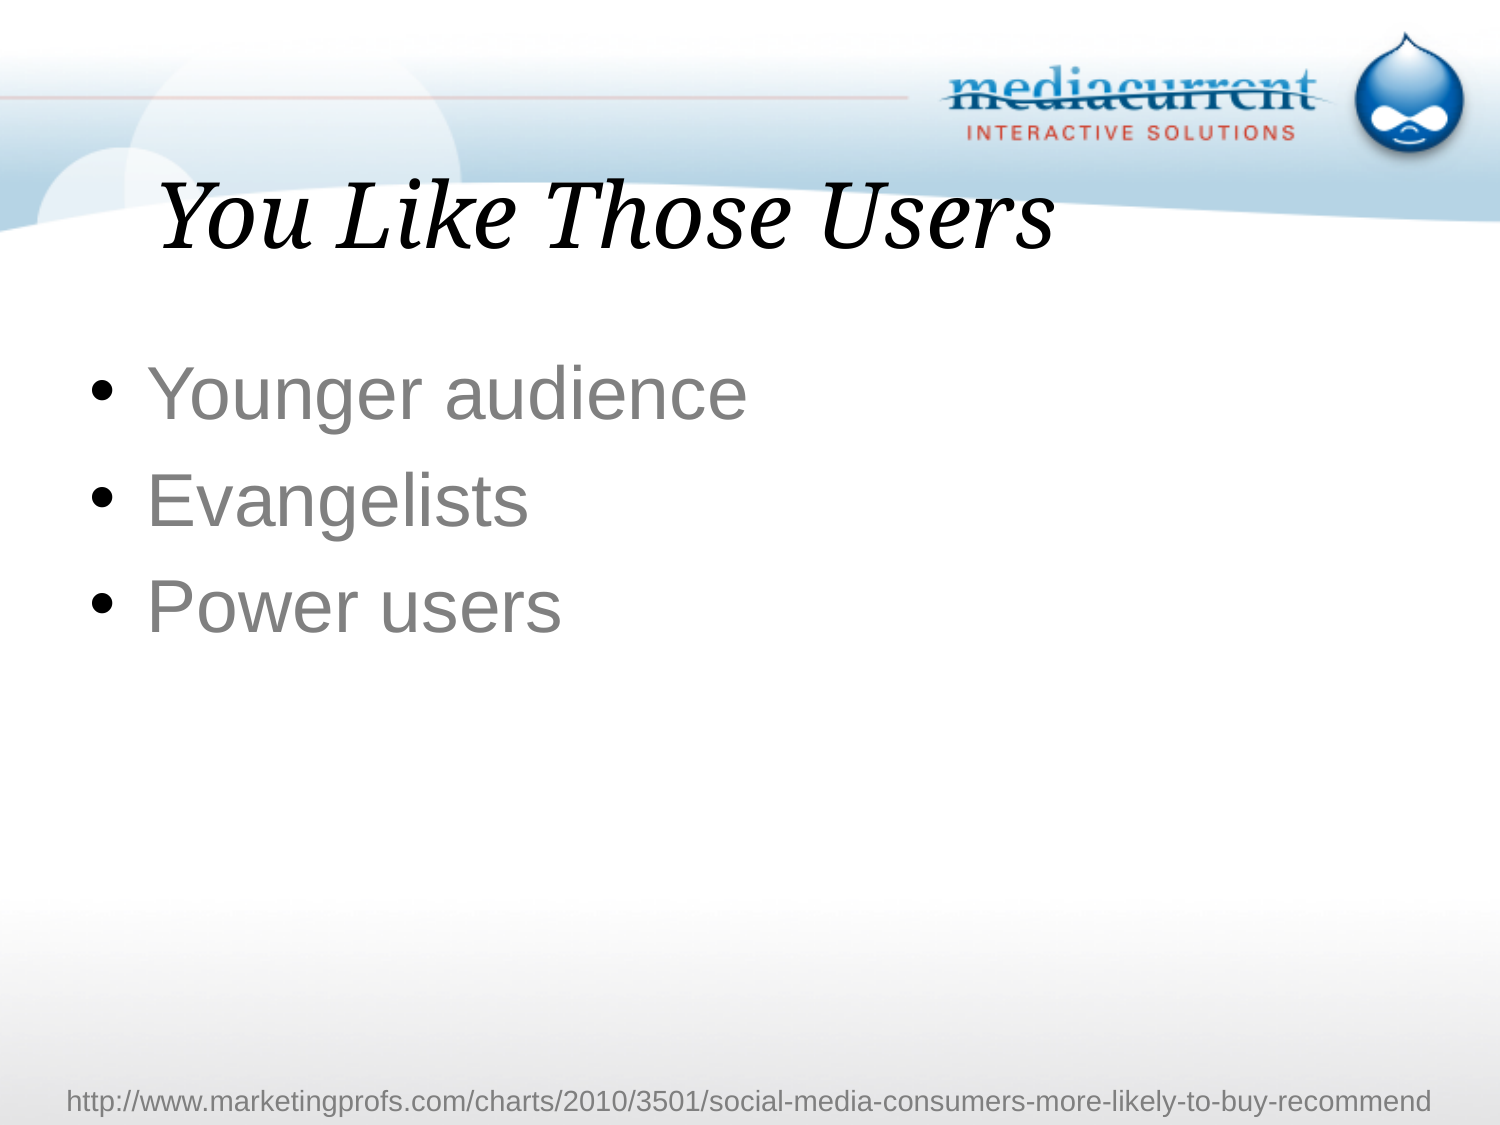

You Like Those Users
Younger audience
Evangelists
Power users
http://www.marketingprofs.com/charts/2010/3501/social-media-consumers-more-likely-to-buy-recommend